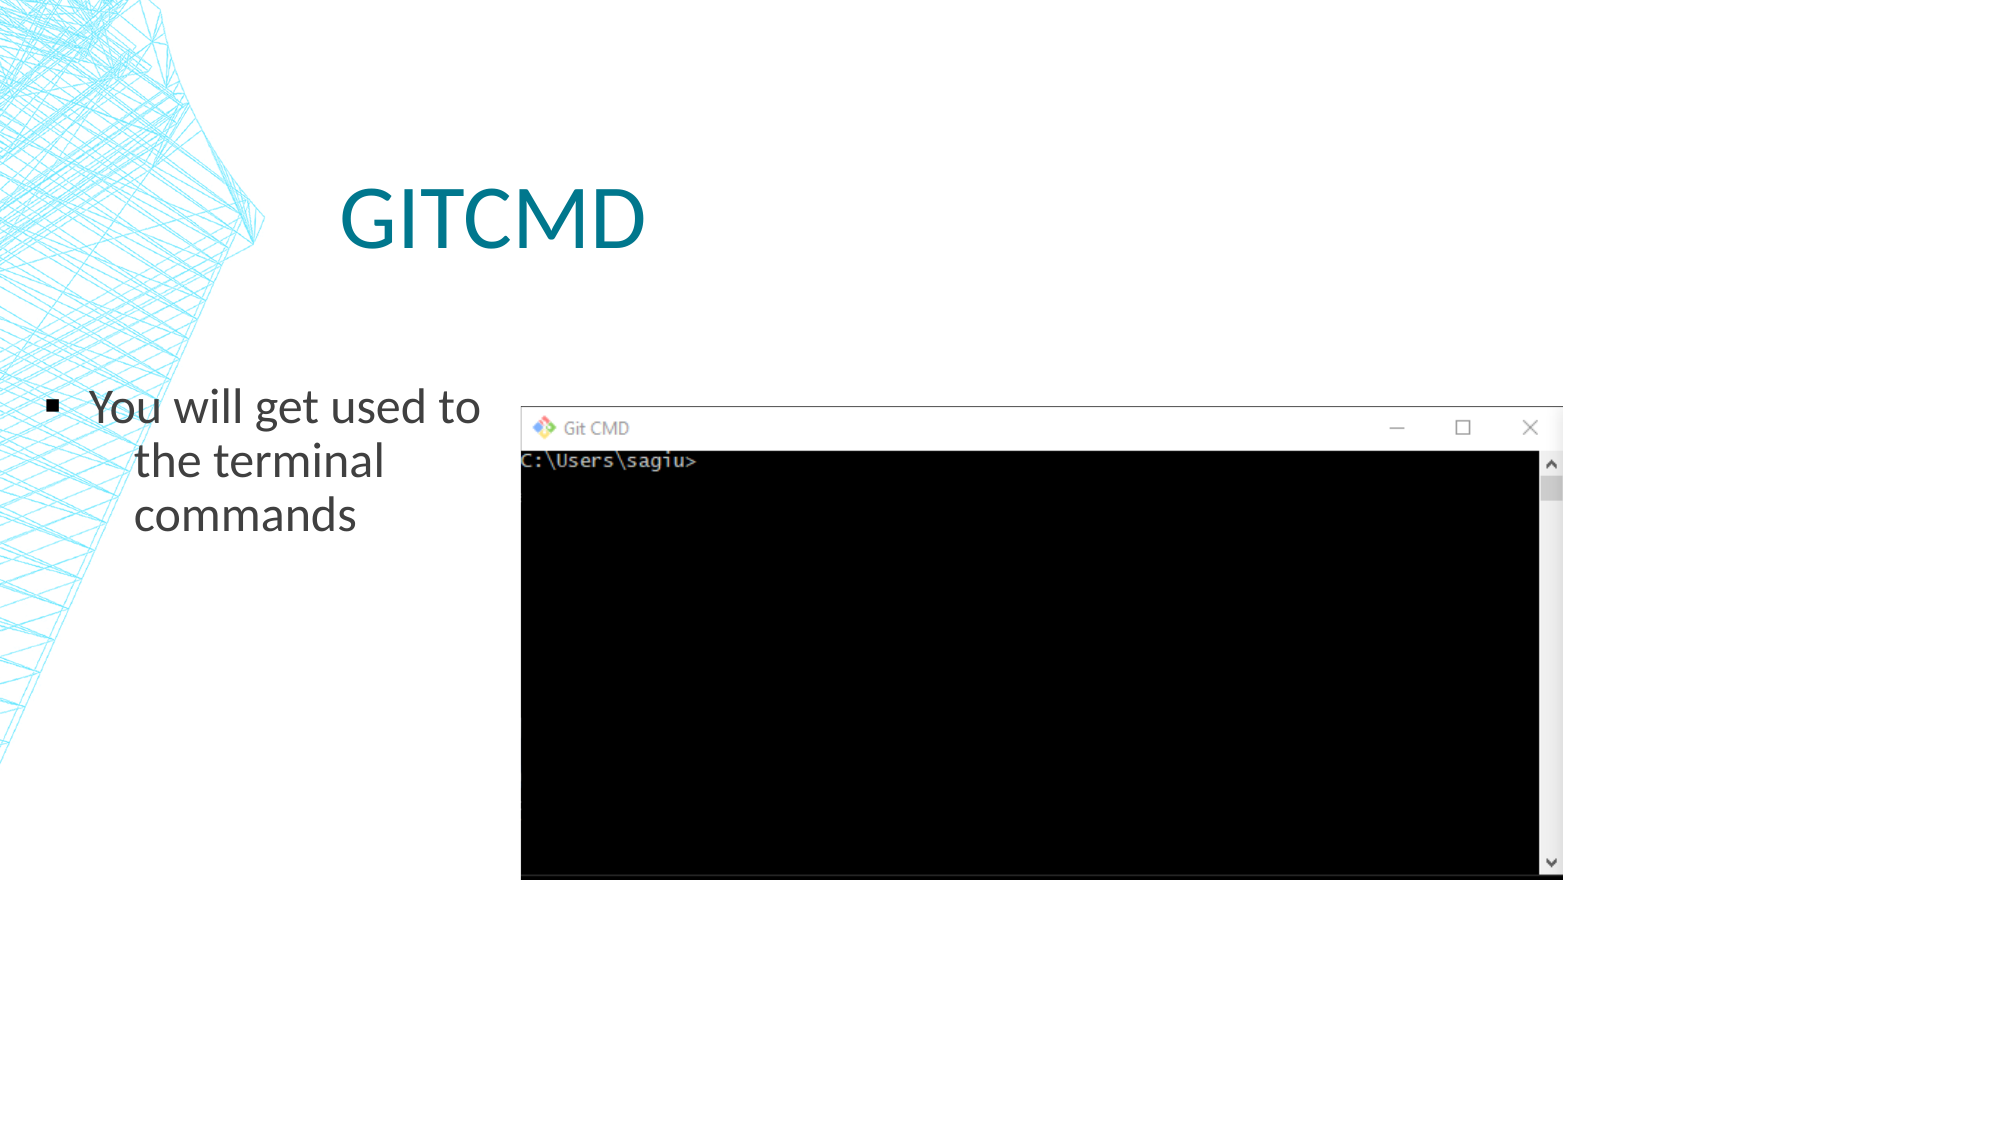

# gitcmd
You will get used to the terminal commands